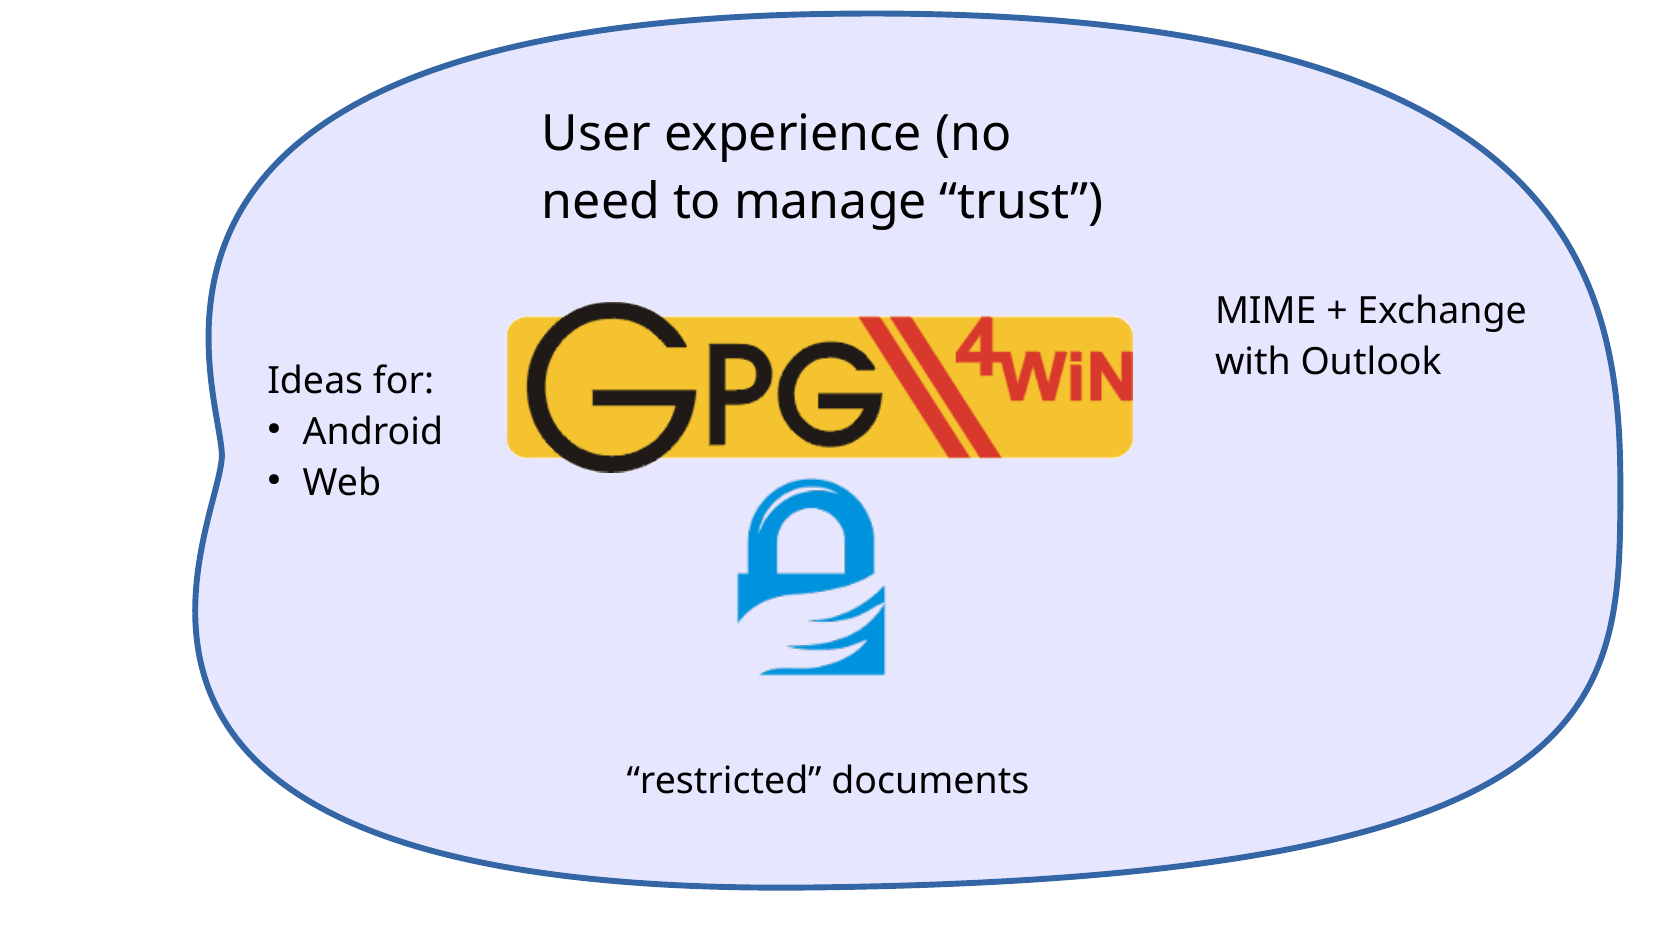

User experience (no need to manage “trust”)
MIME + Exchange with Outlook
Ideas for:
Android
Web
“restricted” documents